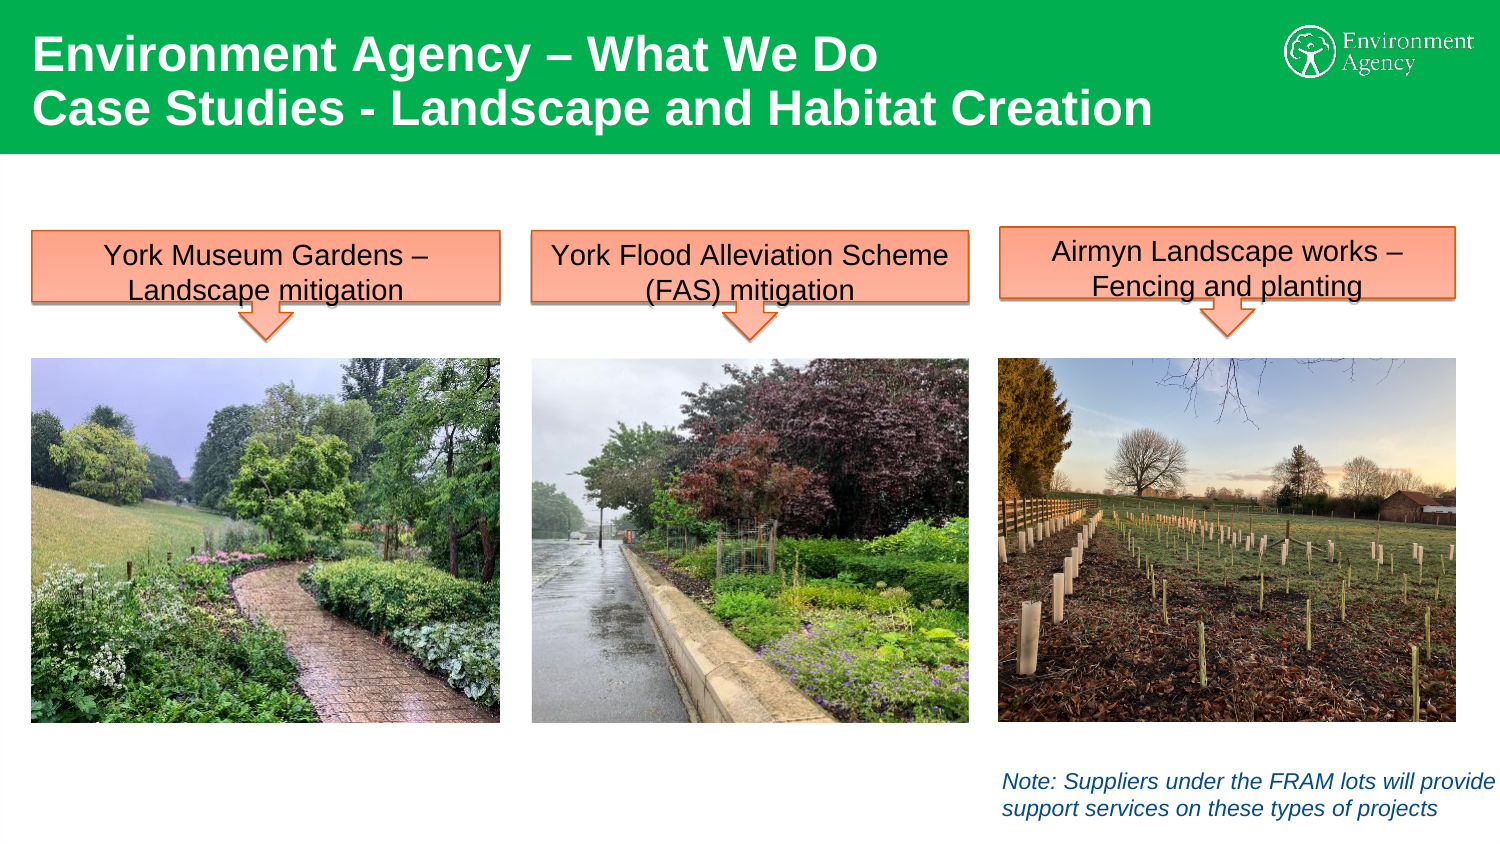

# Environment Agency – What We Do Case Studies - Landscape and Habitat Creation
Airmyn Landscape works – Fencing and planting
York Museum Gardens – Landscape mitigation
York Flood Alleviation Scheme (FAS) mitigation
Note: Suppliers under the FRAM lots will provide support services on these types of projects